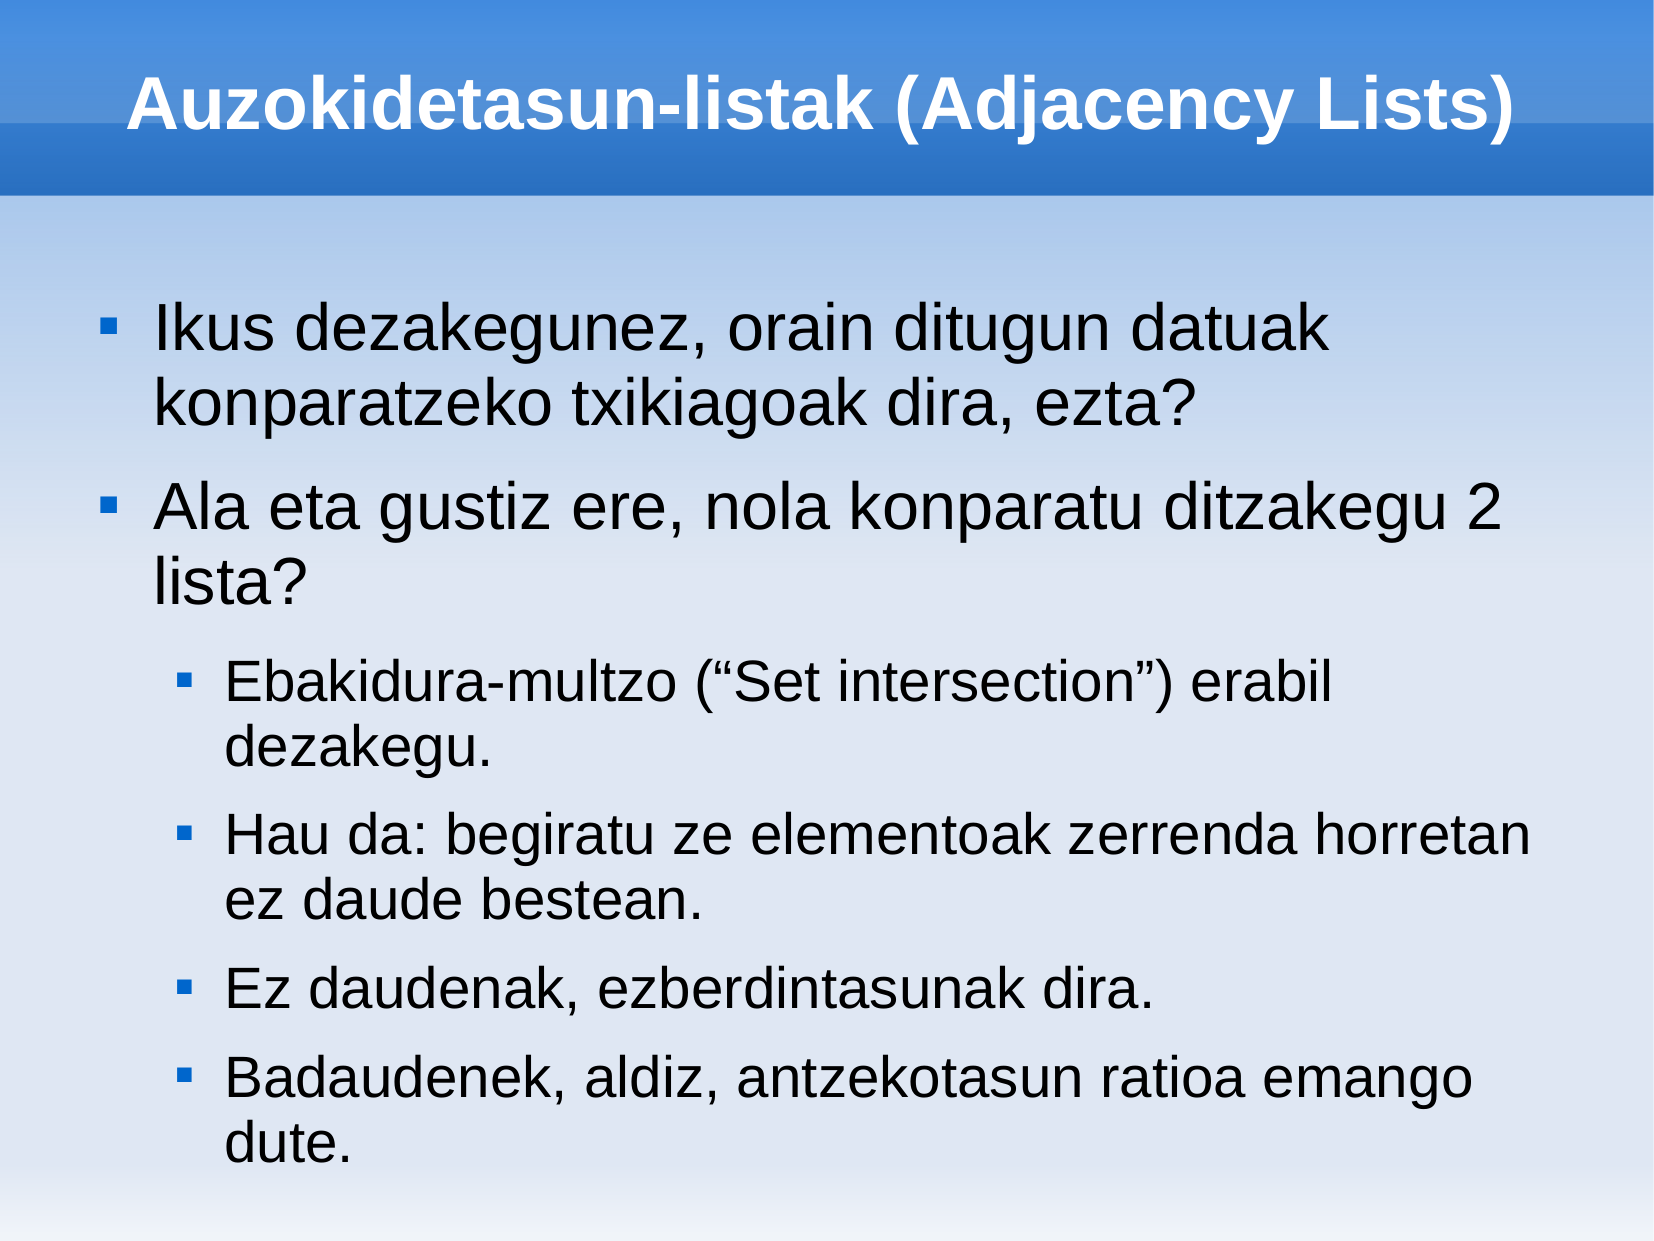

# Auzokidetasun-listak (Adjacency Lists)
Ikus dezakegunez, orain ditugun datuak konparatzeko txikiagoak dira, ezta?
Ala eta gustiz ere, nola konparatu ditzakegu 2 lista?
Ebakidura-multzo (“Set intersection”) erabil dezakegu.
Hau da: begiratu ze elementoak zerrenda horretan ez daude bestean.
Ez daudenak, ezberdintasunak dira.
Badaudenek, aldiz, antzekotasun ratioa emango dute.